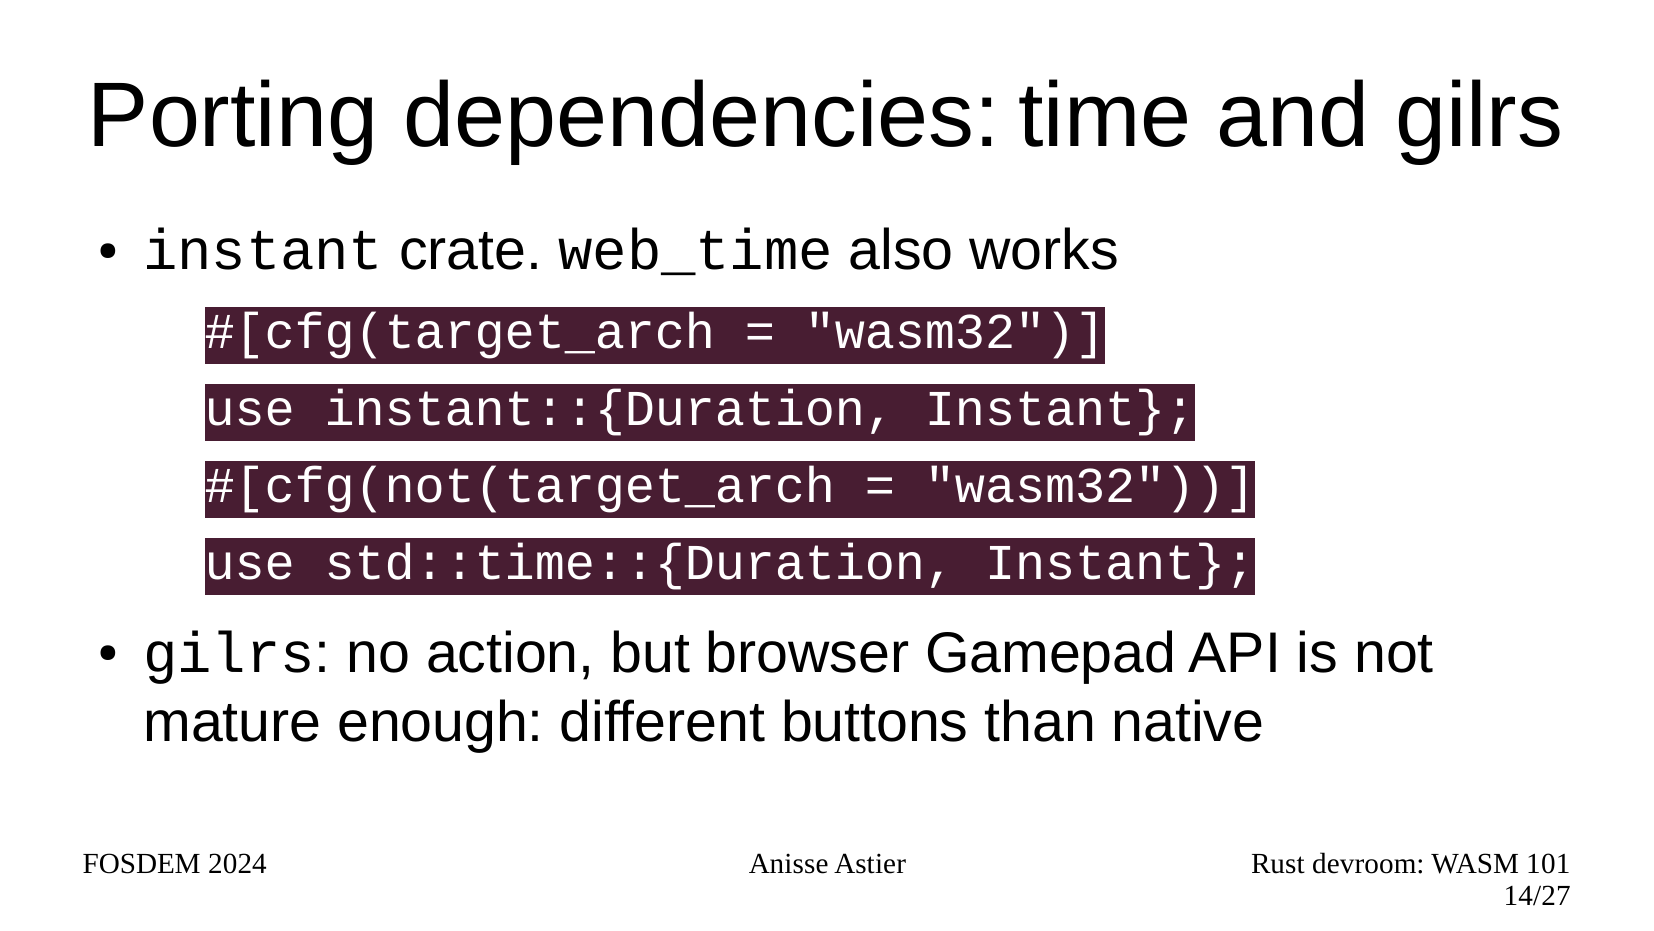

# Porting dependencies: time and gilrs
instant crate. web_time also works
#[cfg(target_arch = "wasm32")]
use instant::{Duration, Instant};
#[cfg(not(target_arch = "wasm32"))]
use std::time::{Duration, Instant};
gilrs: no action, but browser Gamepad API is not mature enough: different buttons than native
14